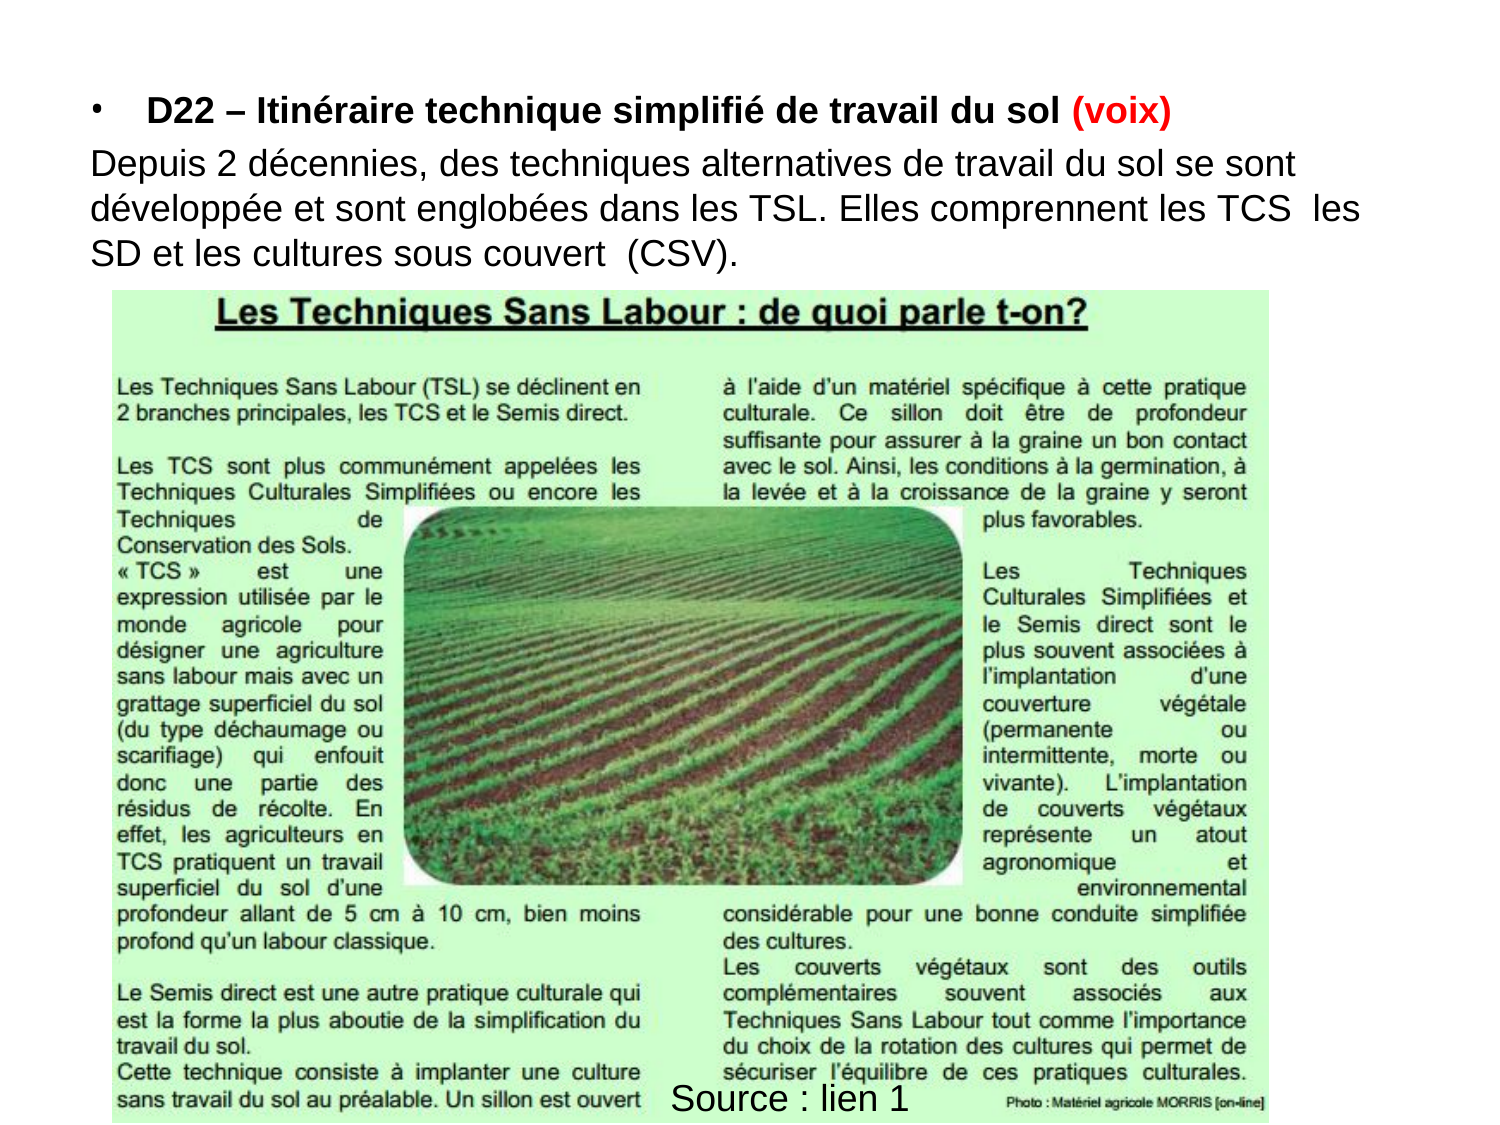

# D22 – Itinéraire technique simplifié de travail du sol (voix)
Depuis 2 décennies, des techniques alternatives de travail du sol se sont développée et sont englobées dans les TSL. Elles comprennent les TCS les SD et les cultures sous couvert (CSV).
Source : lien 1